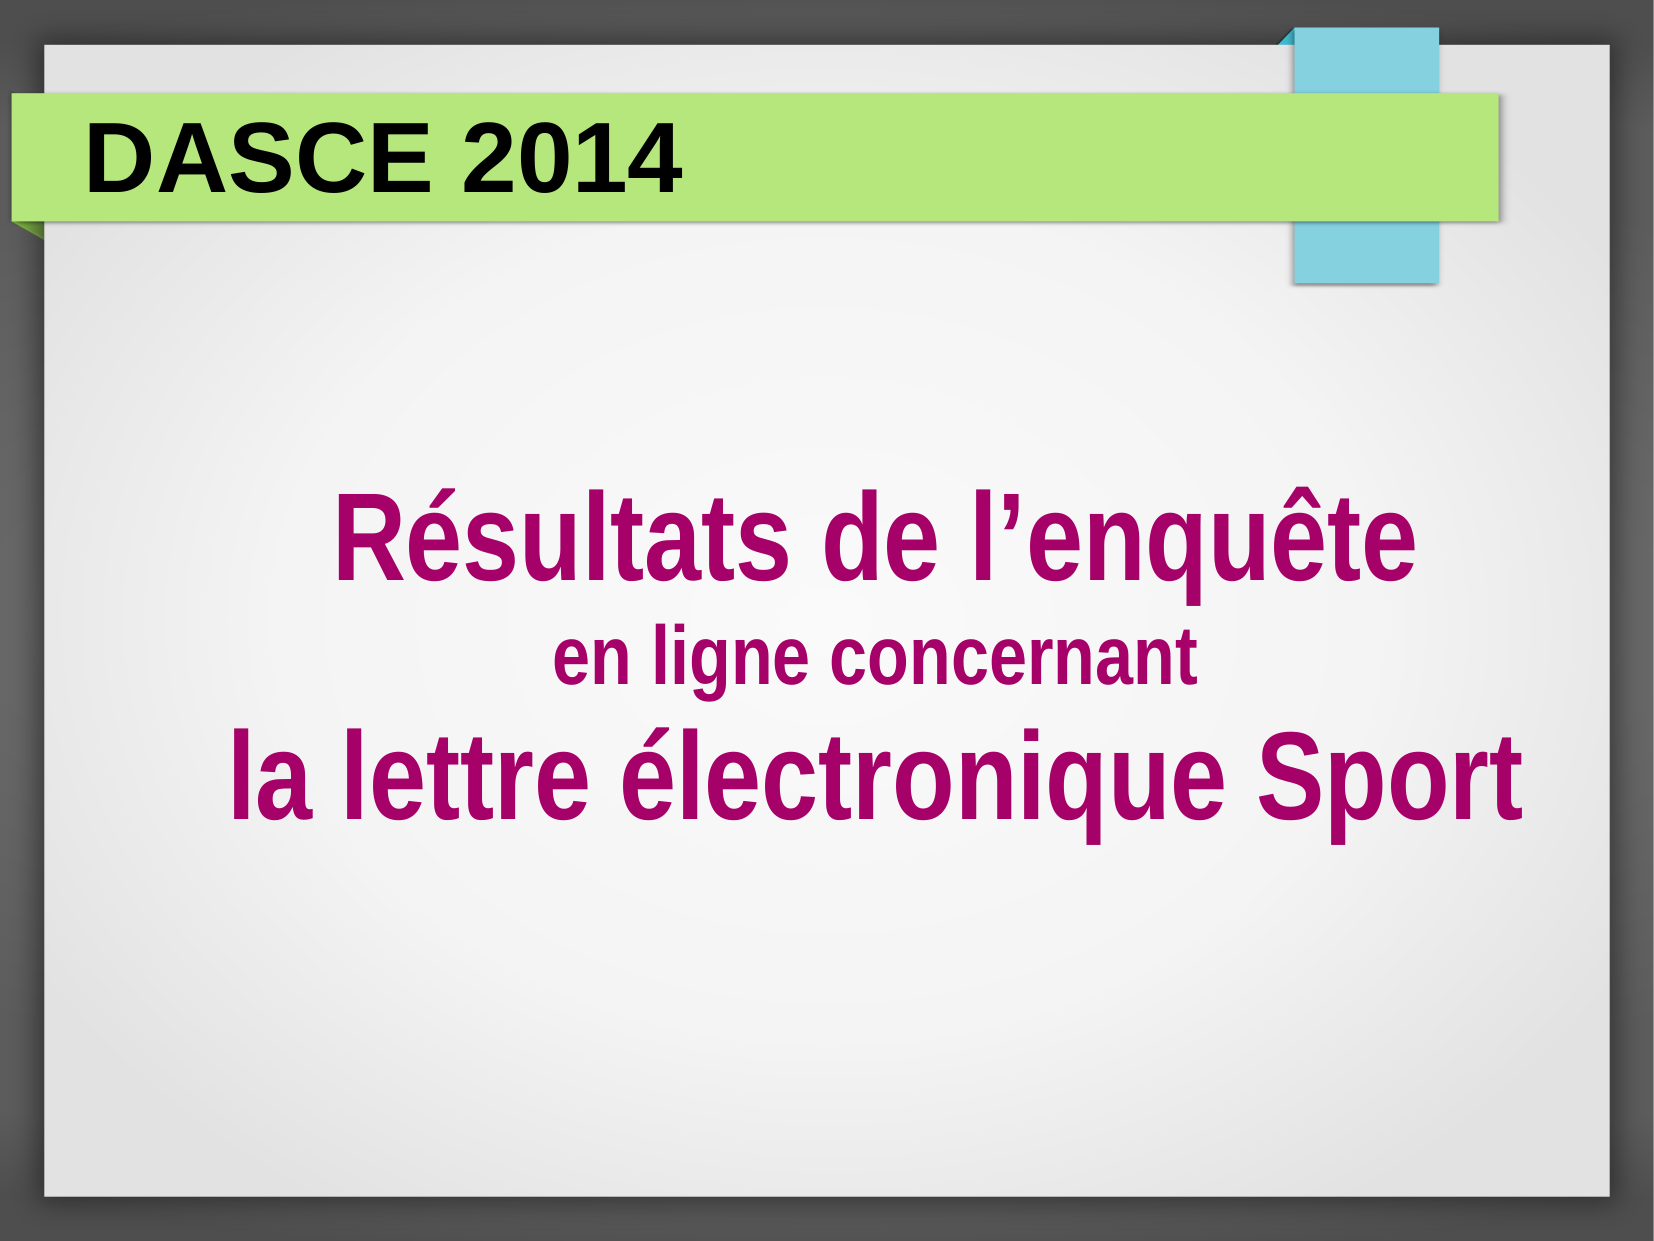

# DASCE 2014
Résultats de l’enquête
en ligne concernant
la lettre électronique Sport